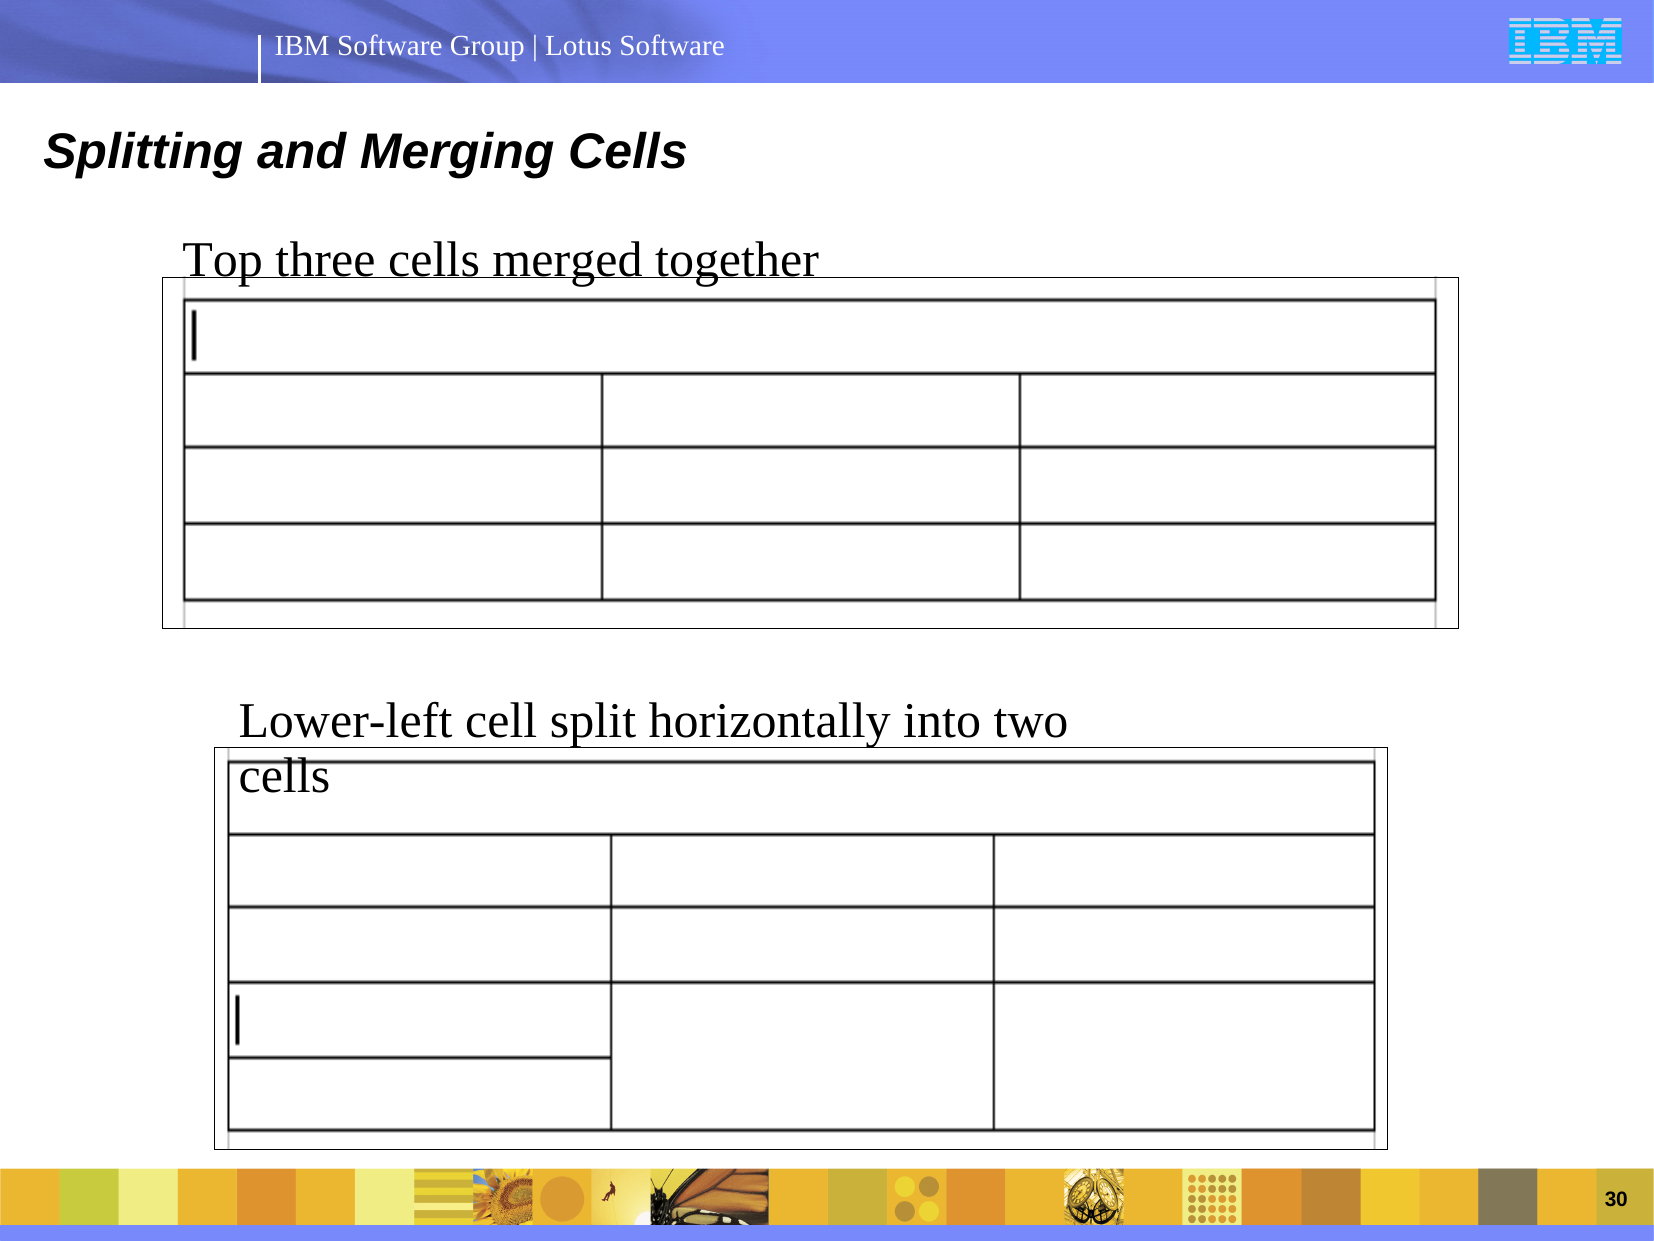

# Splitting and Merging Cells
Top three cells merged together
Lower-left cell split horizontally into two cells
30